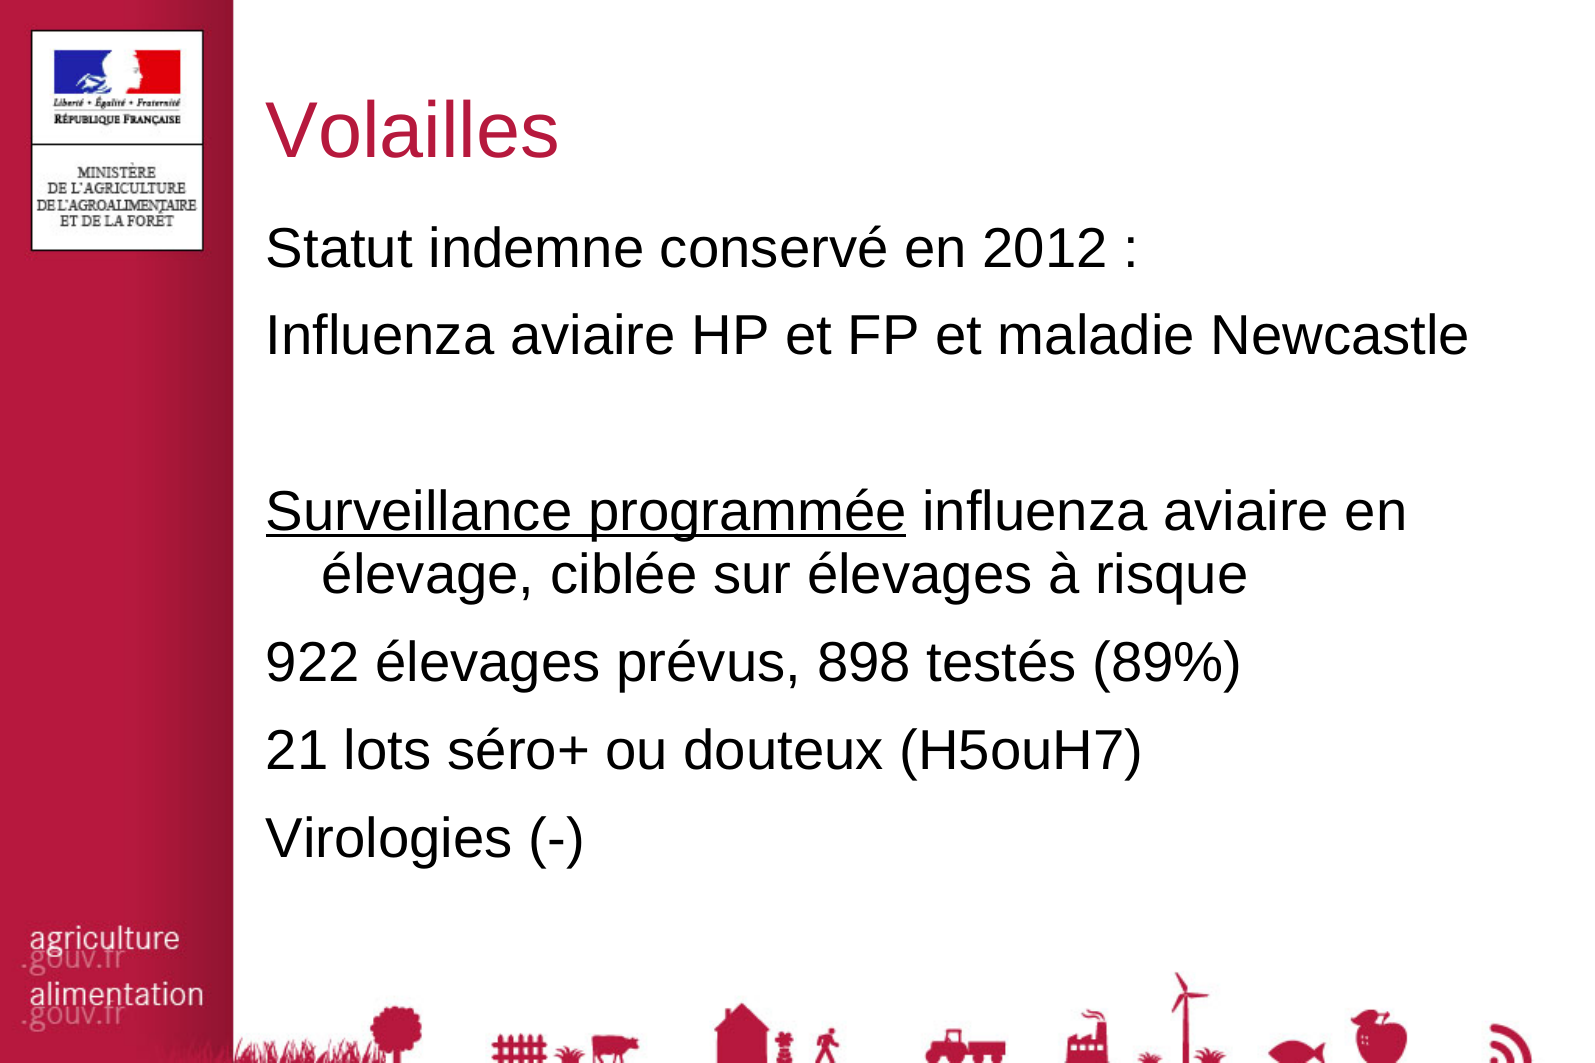

# Volailles
Statut indemne conservé en 2012 :
Influenza aviaire HP et FP et maladie Newcastle
Surveillance programmée influenza aviaire en élevage, ciblée sur élevages à risque
922 élevages prévus, 898 testés (89%)
21 lots séro+ ou douteux (H5ouH7)
Virologies (-)